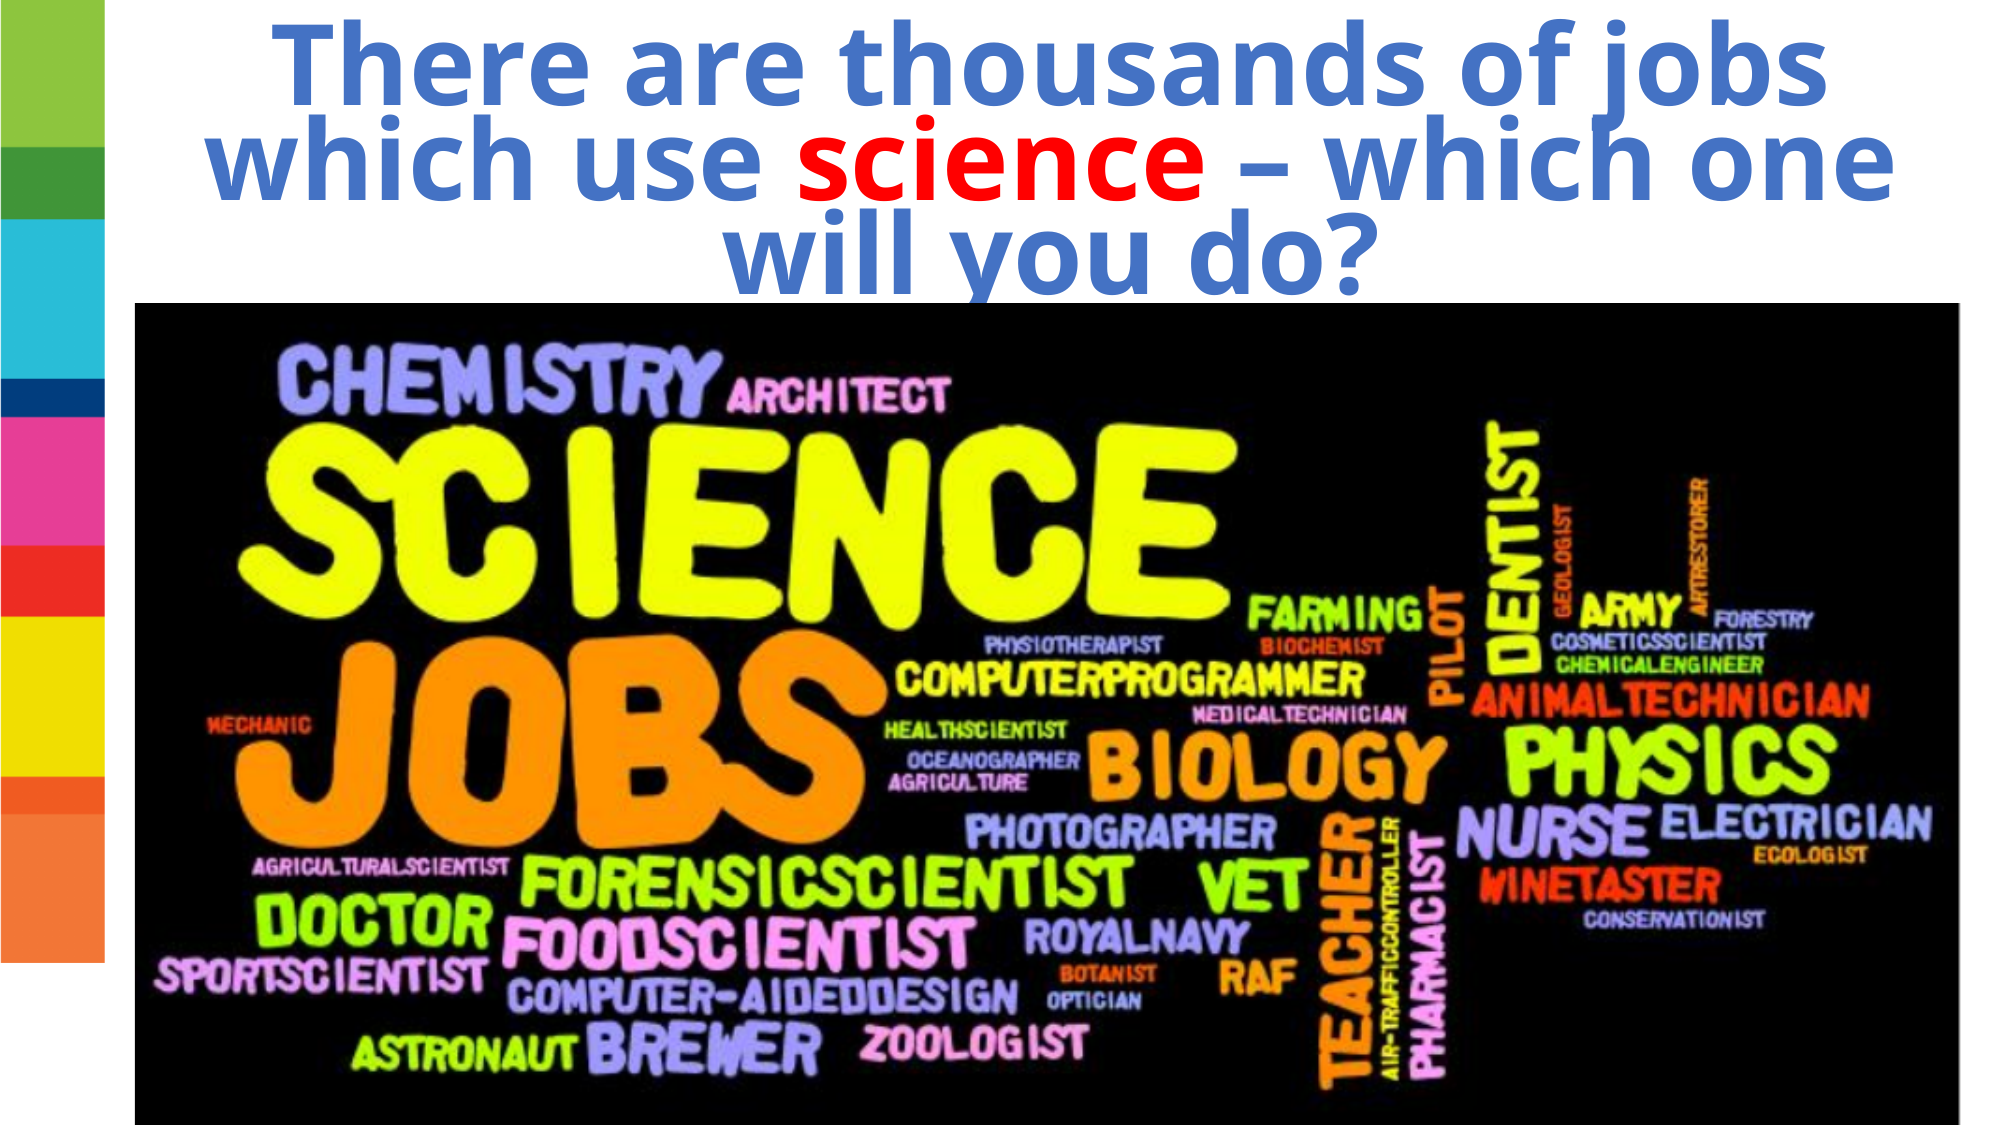

There are thousands of jobs which use science – which one will you do?